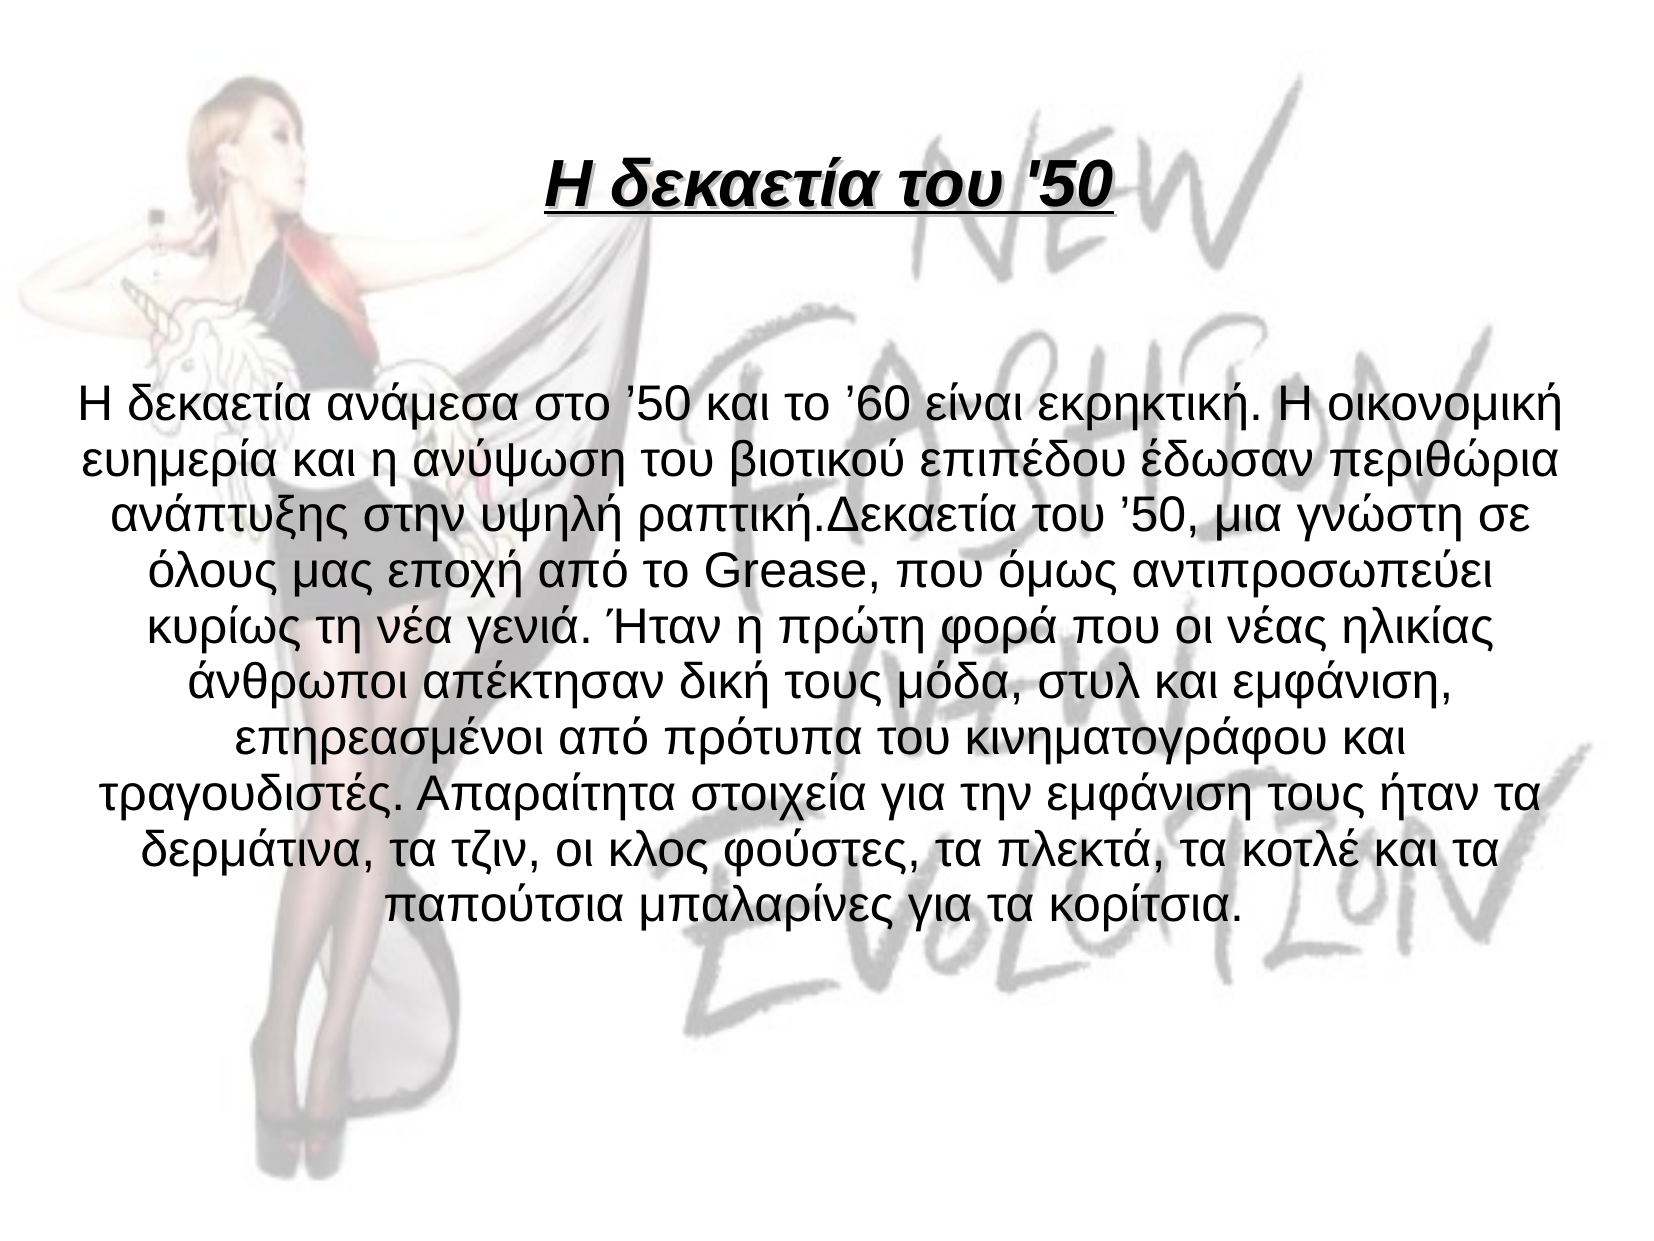

# Η δεκαετία του '50
Η δεκαετία ανάμεσα στο ’50 και το ’60 είναι εκρηκτική. Η οικονομική ευημερία και η ανύψωση του βιοτικού επιπέδου έδωσαν περιθώρια ανάπτυξης στην υψηλή ραπτική.Δεκαετία του ’50, μια γνώστη σε όλους μας εποχή από το Grease, που όμως αντιπροσωπεύει κυρίως τη νέα γενιά. Ήταν η πρώτη φορά που οι νέας ηλικίας άνθρωποι απέκτησαν δική τους μόδα, στυλ και εμφάνιση, επηρεασμένοι από πρότυπα του κινηματογράφου και τραγουδιστές. Απαραίτητα στοιχεία για την εμφάνιση τους ήταν τα δερμάτινα, τα τζιν, οι κλος φούστες, τα πλεκτά, τα κοτλέ και τα παπούτσια μπαλαρίνες για τα κορίτσια.